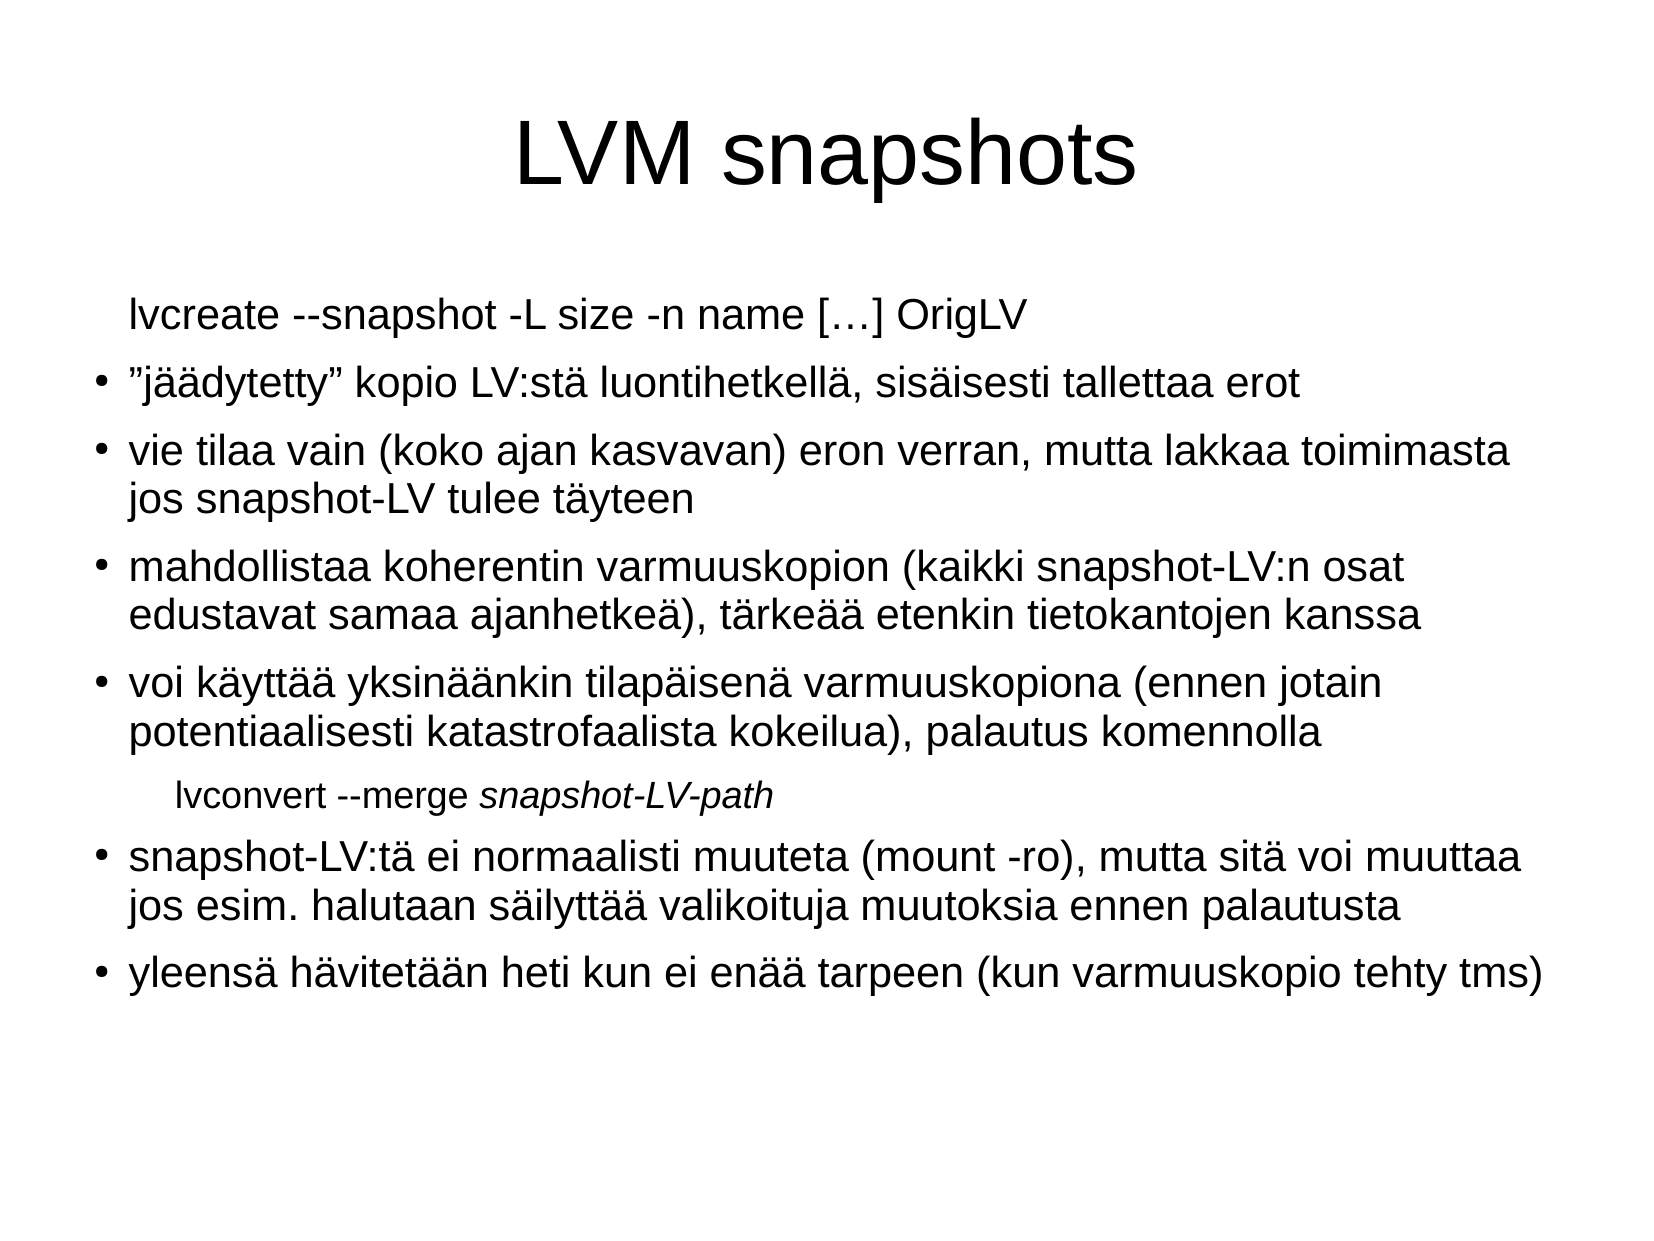

# LVM snapshots
lvcreate --snapshot -L size -n name […] OrigLV
”jäädytetty” kopio LV:stä luontihetkellä, sisäisesti tallettaa erot
vie tilaa vain (koko ajan kasvavan) eron verran, mutta lakkaa toimimasta jos snapshot-LV tulee täyteen
mahdollistaa koherentin varmuuskopion (kaikki snapshot-LV:n osat edustavat samaa ajanhetkeä), tärkeää etenkin tietokantojen kanssa
voi käyttää yksinäänkin tilapäisenä varmuuskopiona (ennen jotain potentiaalisesti katastrofaalista kokeilua), palautus komennolla
lvconvert --merge snapshot-LV-path
snapshot-LV:tä ei normaalisti muuteta (mount -ro), mutta sitä voi muuttaa jos esim. halutaan säilyttää valikoituja muutoksia ennen palautusta
yleensä hävitetään heti kun ei enää tarpeen (kun varmuuskopio tehty tms)